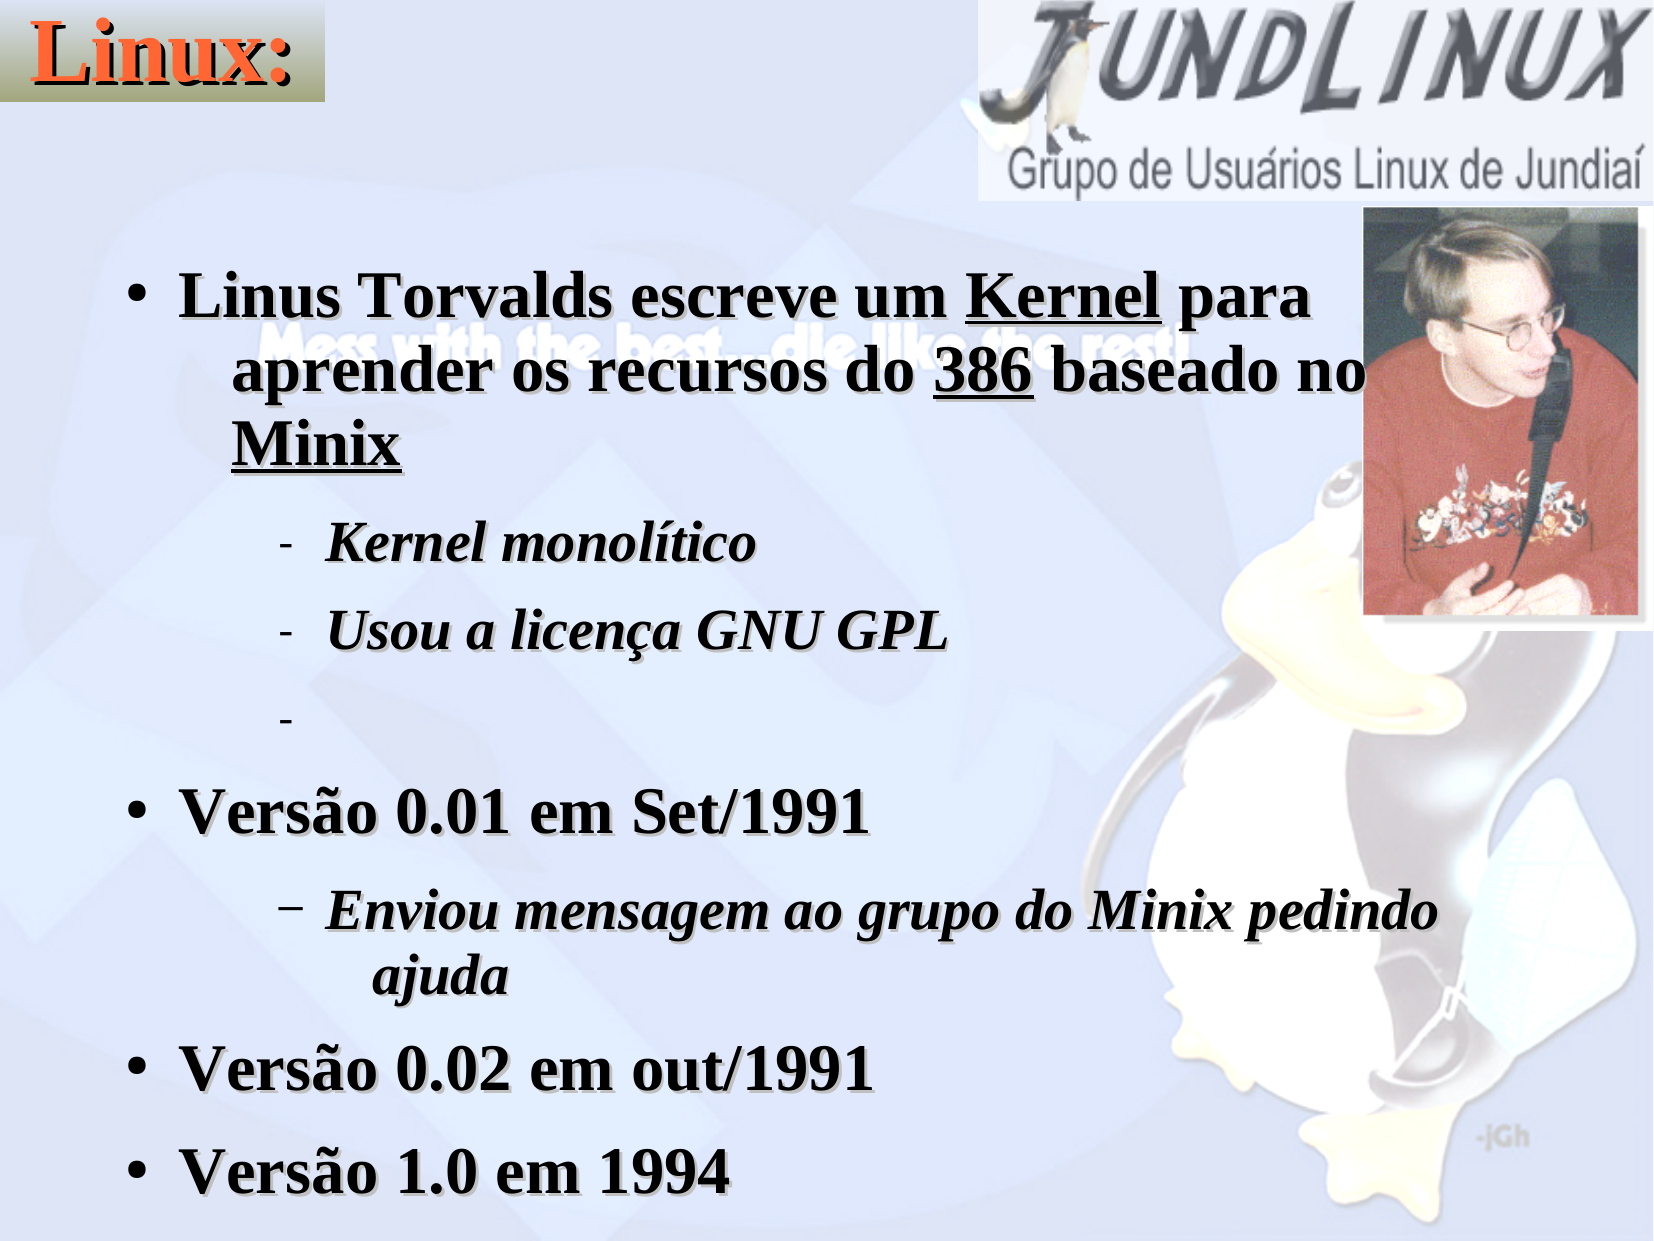

Linux:
# Linus Torvalds escreve um Kernel para aprender os recursos do 386 baseado no Minix
Kernel monolítico
Usou a licença GNU GPL
Versão 0.01 em Set/1991
Enviou mensagem ao grupo do Minix pedindo ajuda
Versão 0.02 em out/1991
Versão 1.0 em 1994